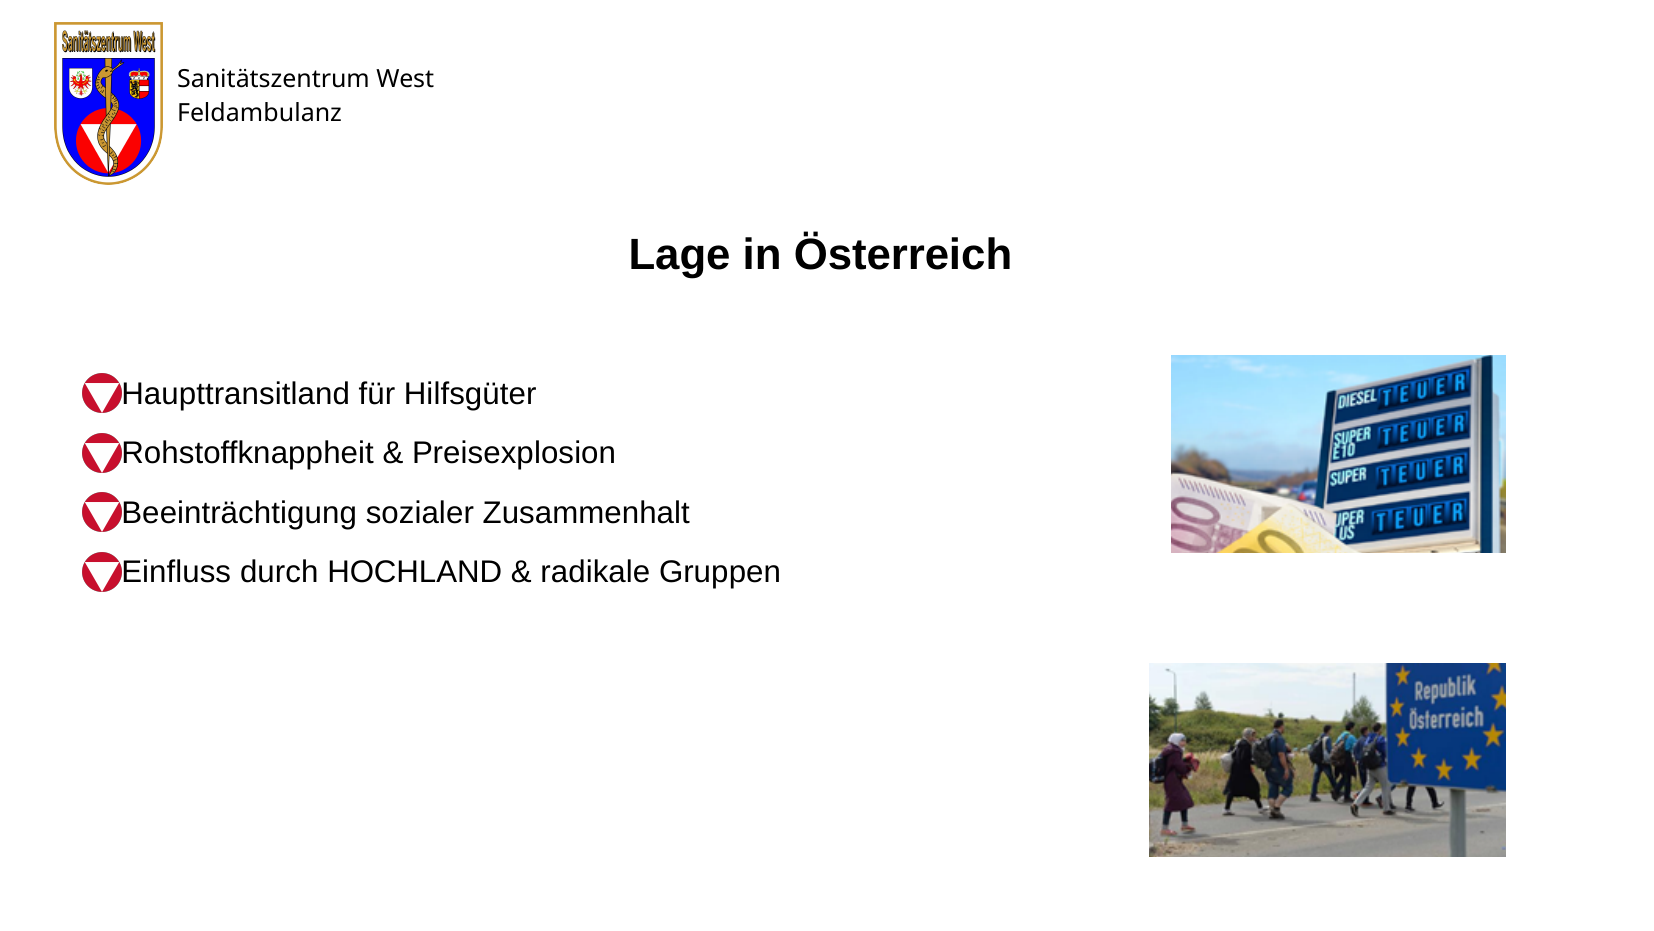

# Lage in Österreich
Haupttransitland für Hilfsgüter
Rohstoffknappheit & Preisexplosion
Beeinträchtigung sozialer Zusammenhalt
Einfluss durch HOCHLAND & radikale Gruppen